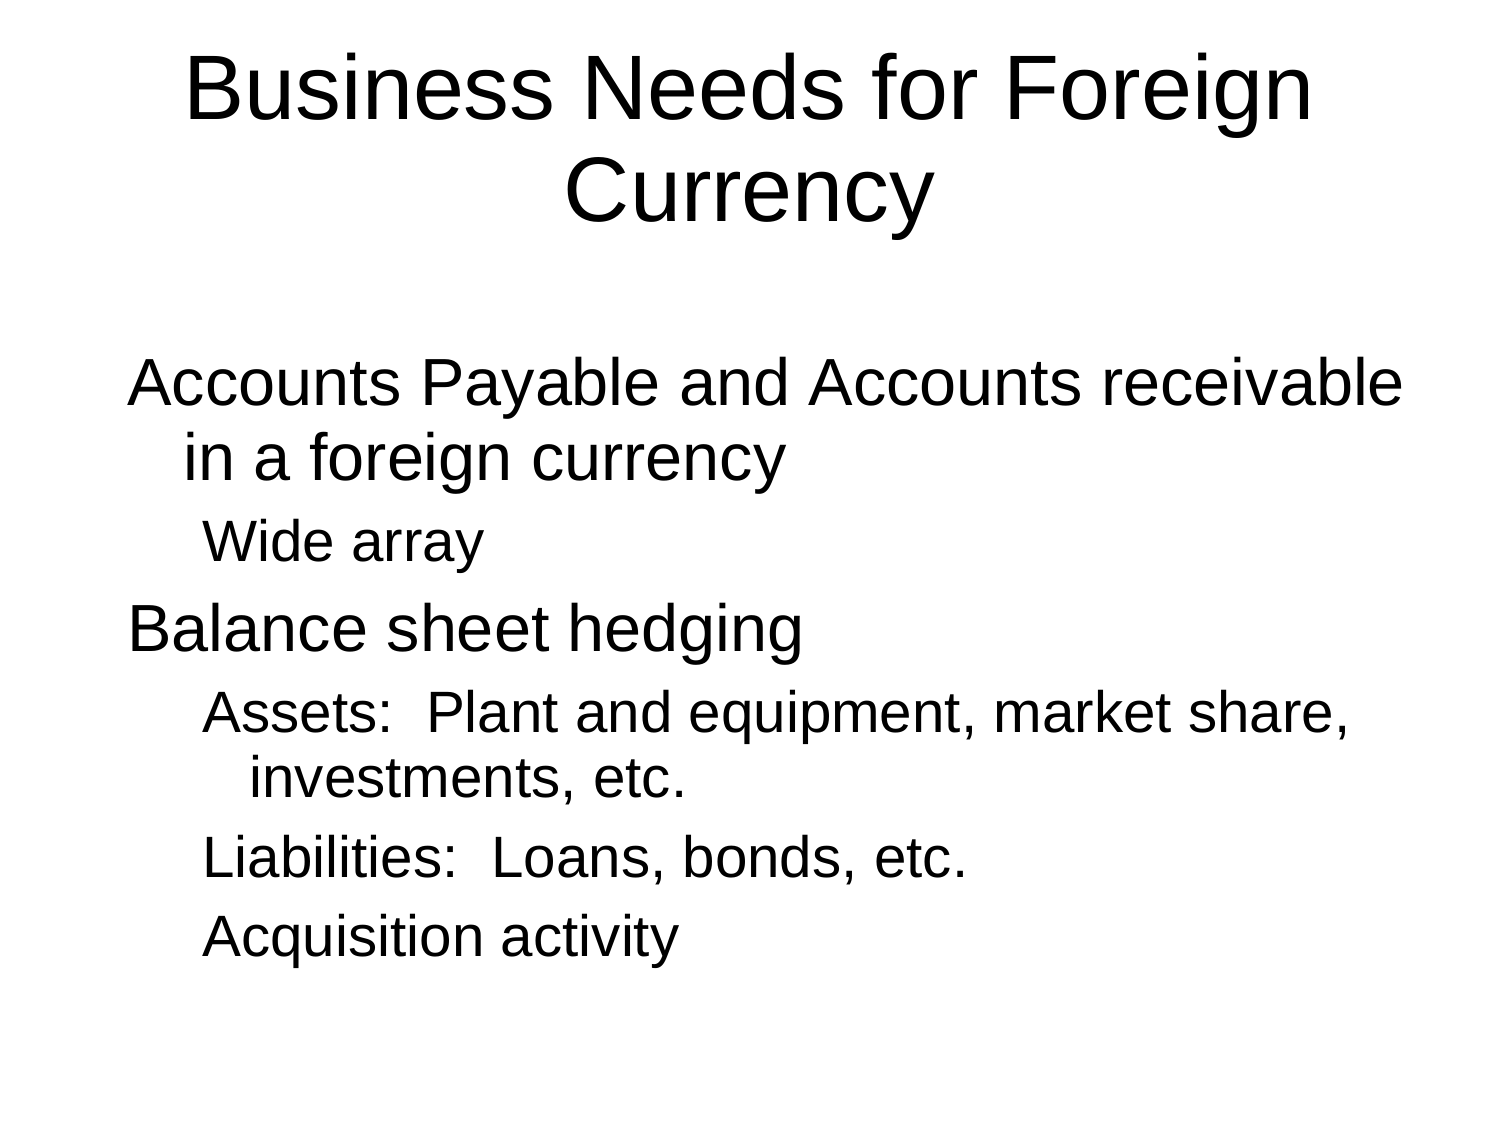

# Business Needs for Foreign Currency
Accounts Payable and Accounts receivable in a foreign currency
Wide array
Balance sheet hedging
Assets: Plant and equipment, market share, investments, etc.
Liabilities: Loans, bonds, etc.
Acquisition activity